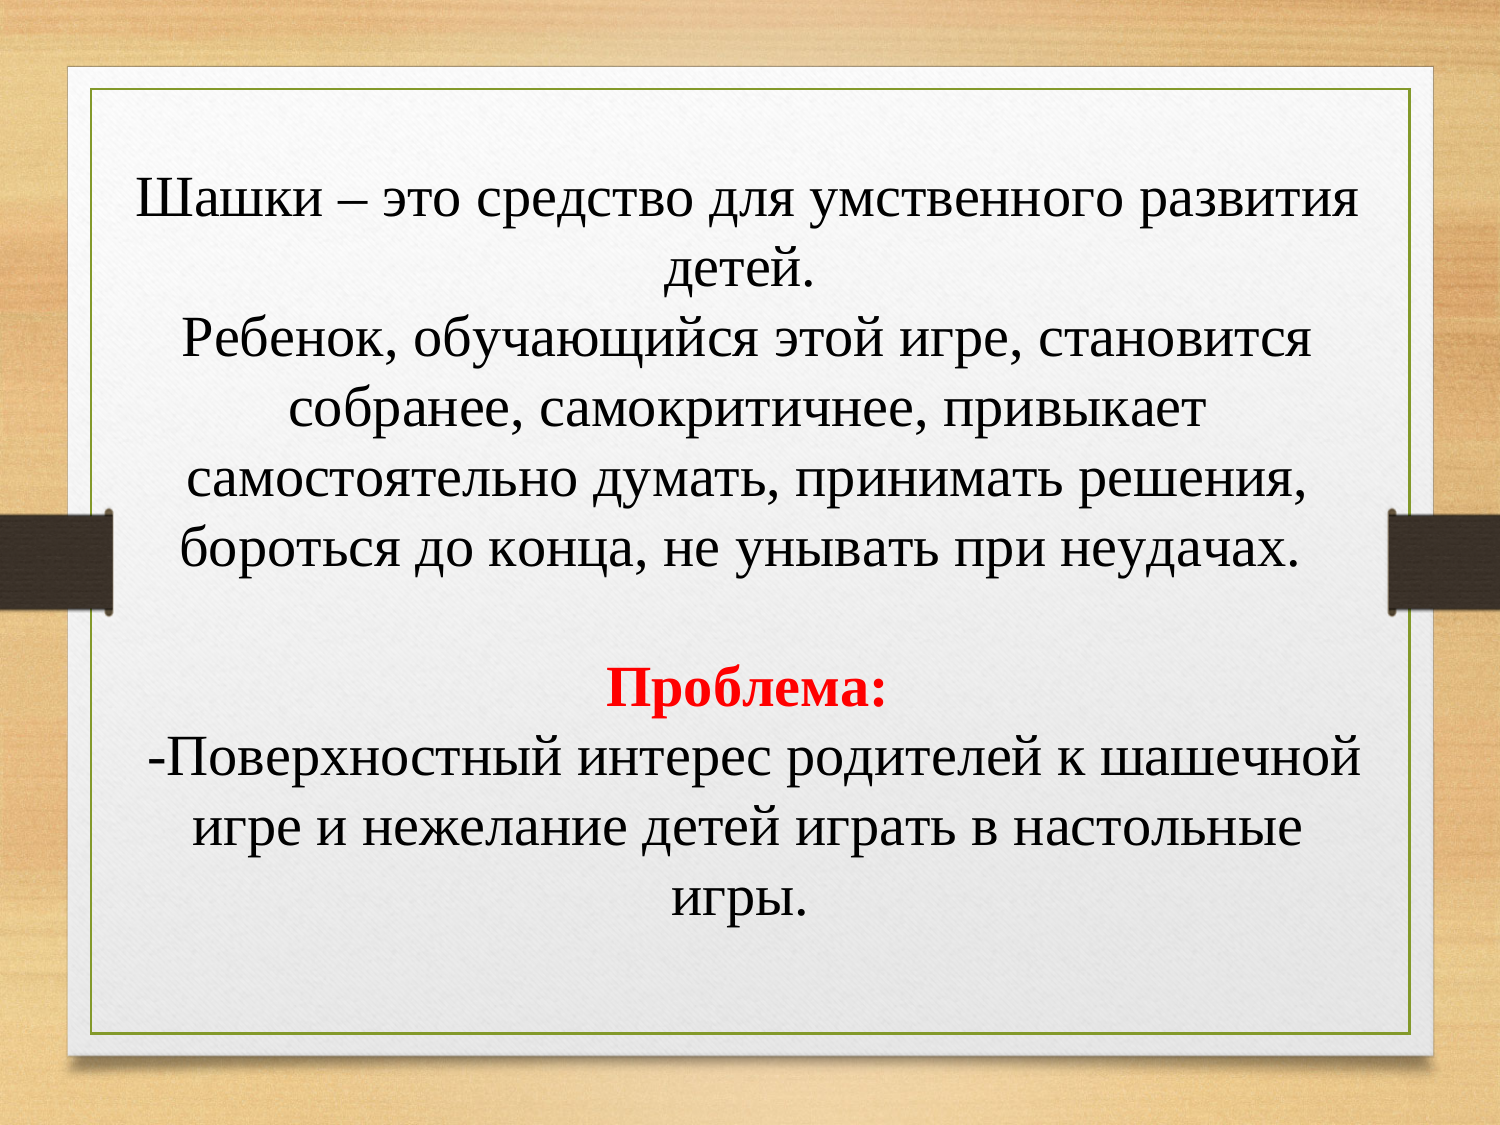

# Шашки – это средство для умственного развития детей. Ребенок, обучающийся этой игре, становится собранее, самокритичнее, привыкает самостоятельно думать, принимать решения, бороться до конца, не унывать при неудачах. Проблема: -Поверхностный интерес родителей к шашечной игре и нежелание детей играть в настольные игры.